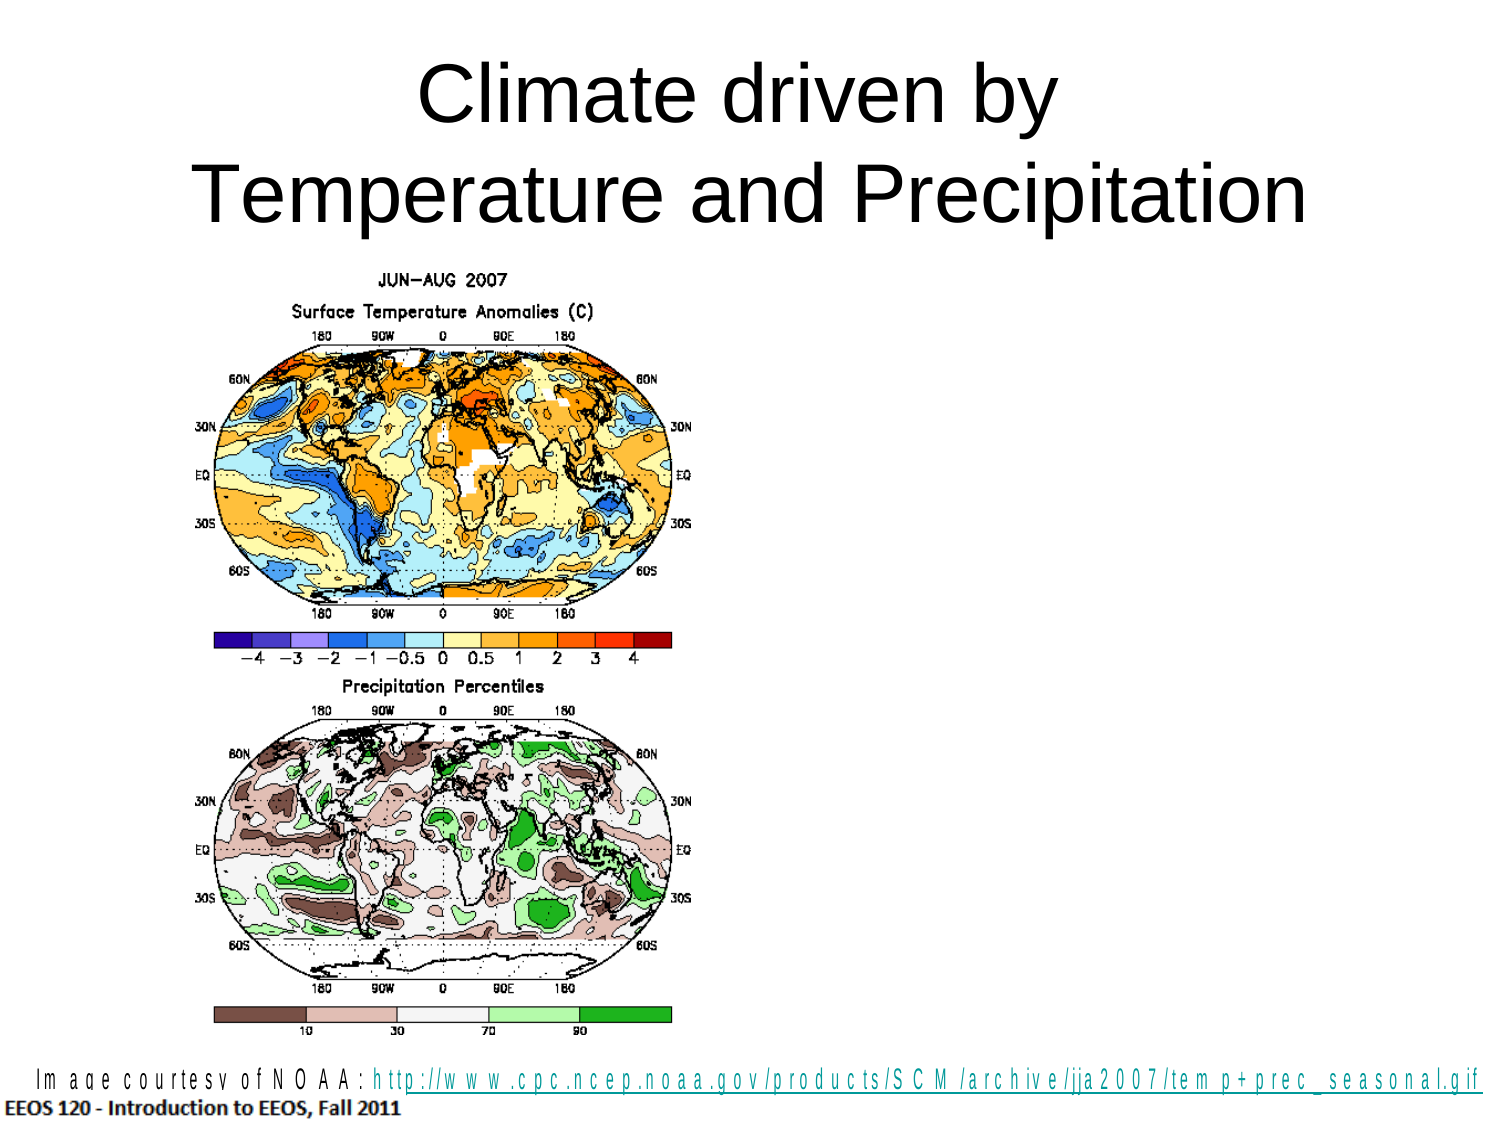

# Climate driven by Temperature and Precipitation